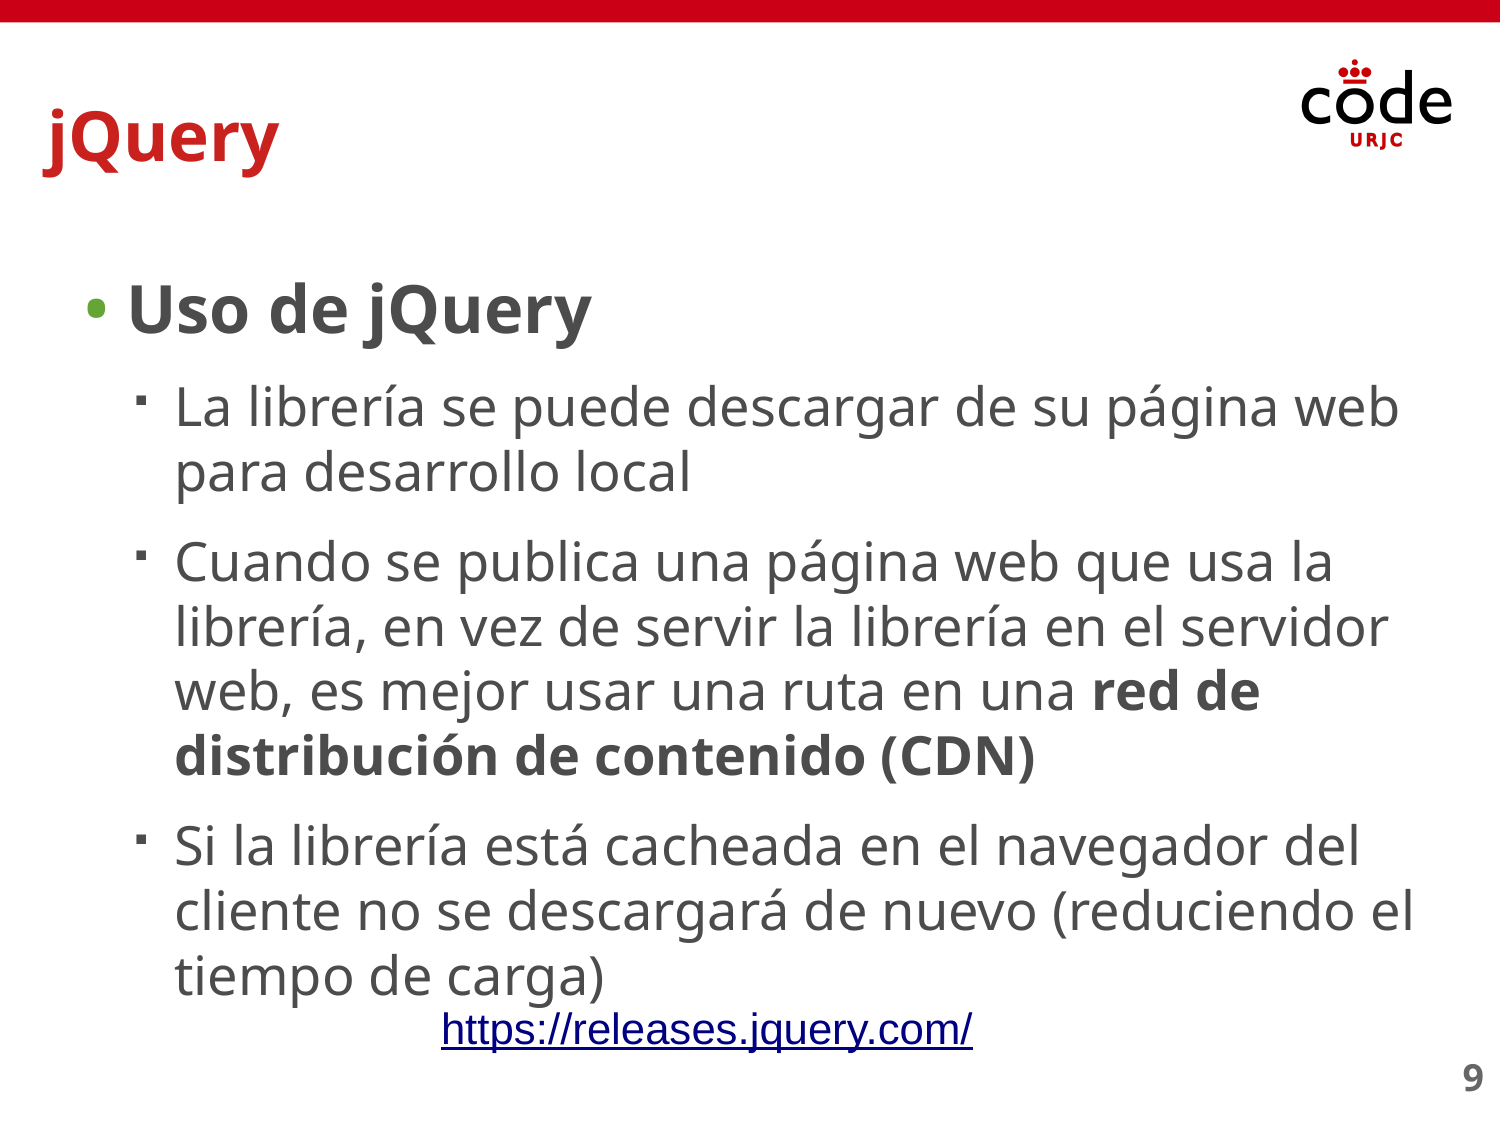

# jQuery
Uso de jQuery
La librería se puede descargar de su página web para desarrollo local
Cuando se publica una página web que usa la librería, en vez de servir la librería en el servidor web, es mejor usar una ruta en una red de distribución de contenido (CDN)
Si la librería está cacheada en el navegador del cliente no se descargará de nuevo (reduciendo el tiempo de carga)
https://releases.jquery.com/